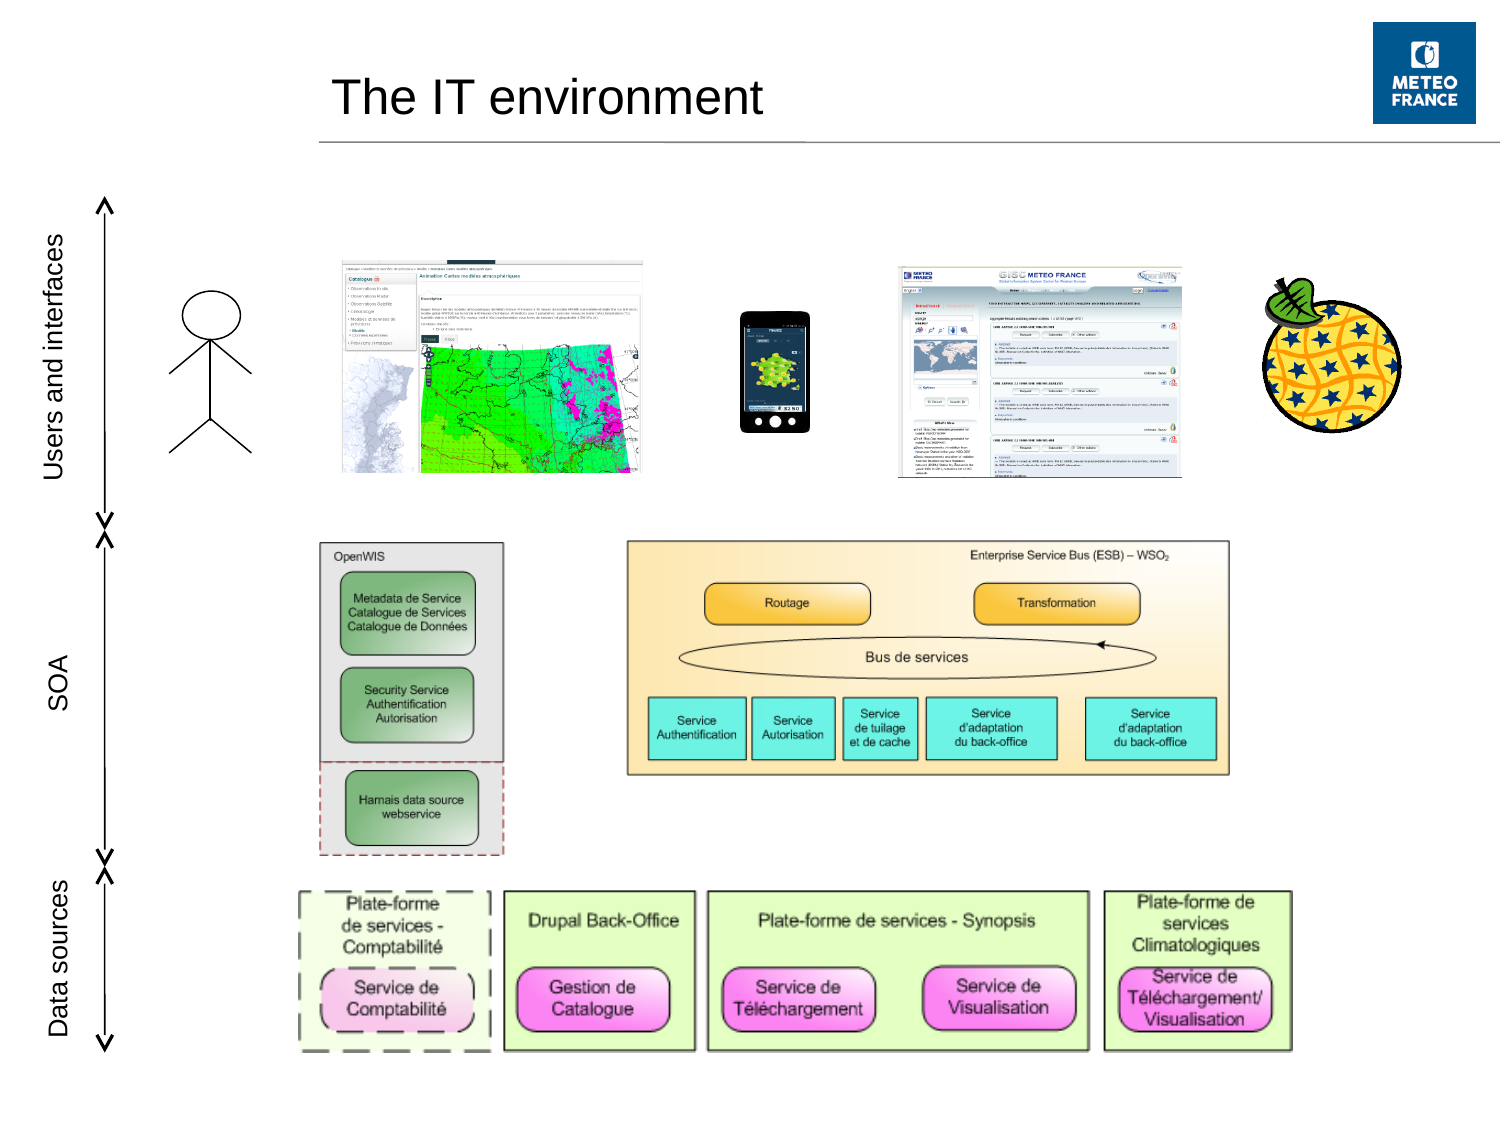

# The IT environment
Users and interfaces
SOA
Data sources